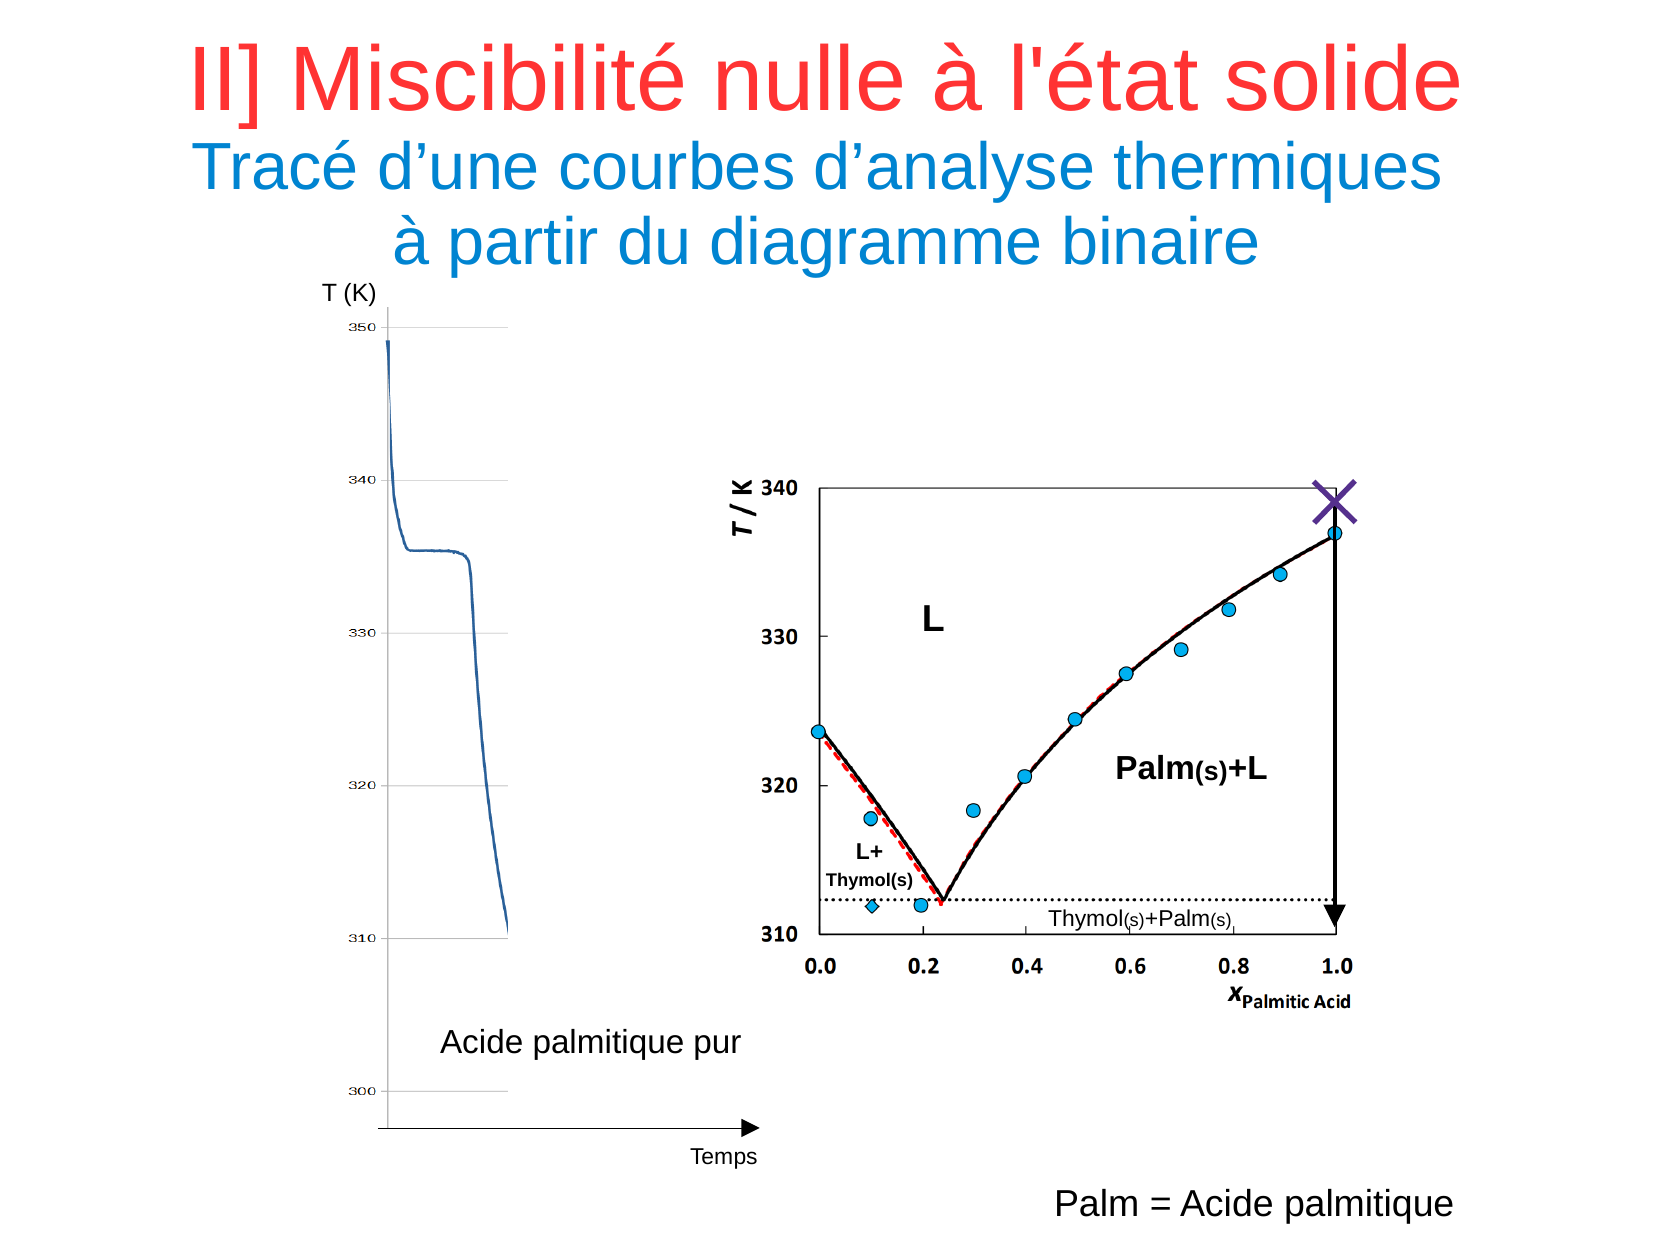

# II] Miscibilité nulle à l'état solide Tracé d’une courbes d’analyse thermiques à partir du diagramme binaire
T (K)
L
Palm(s)+L
L+
Thymol(s)
Thymol(s)+Palm(s)
Acide palmitique pur
Temps
Palm = Acide palmitique